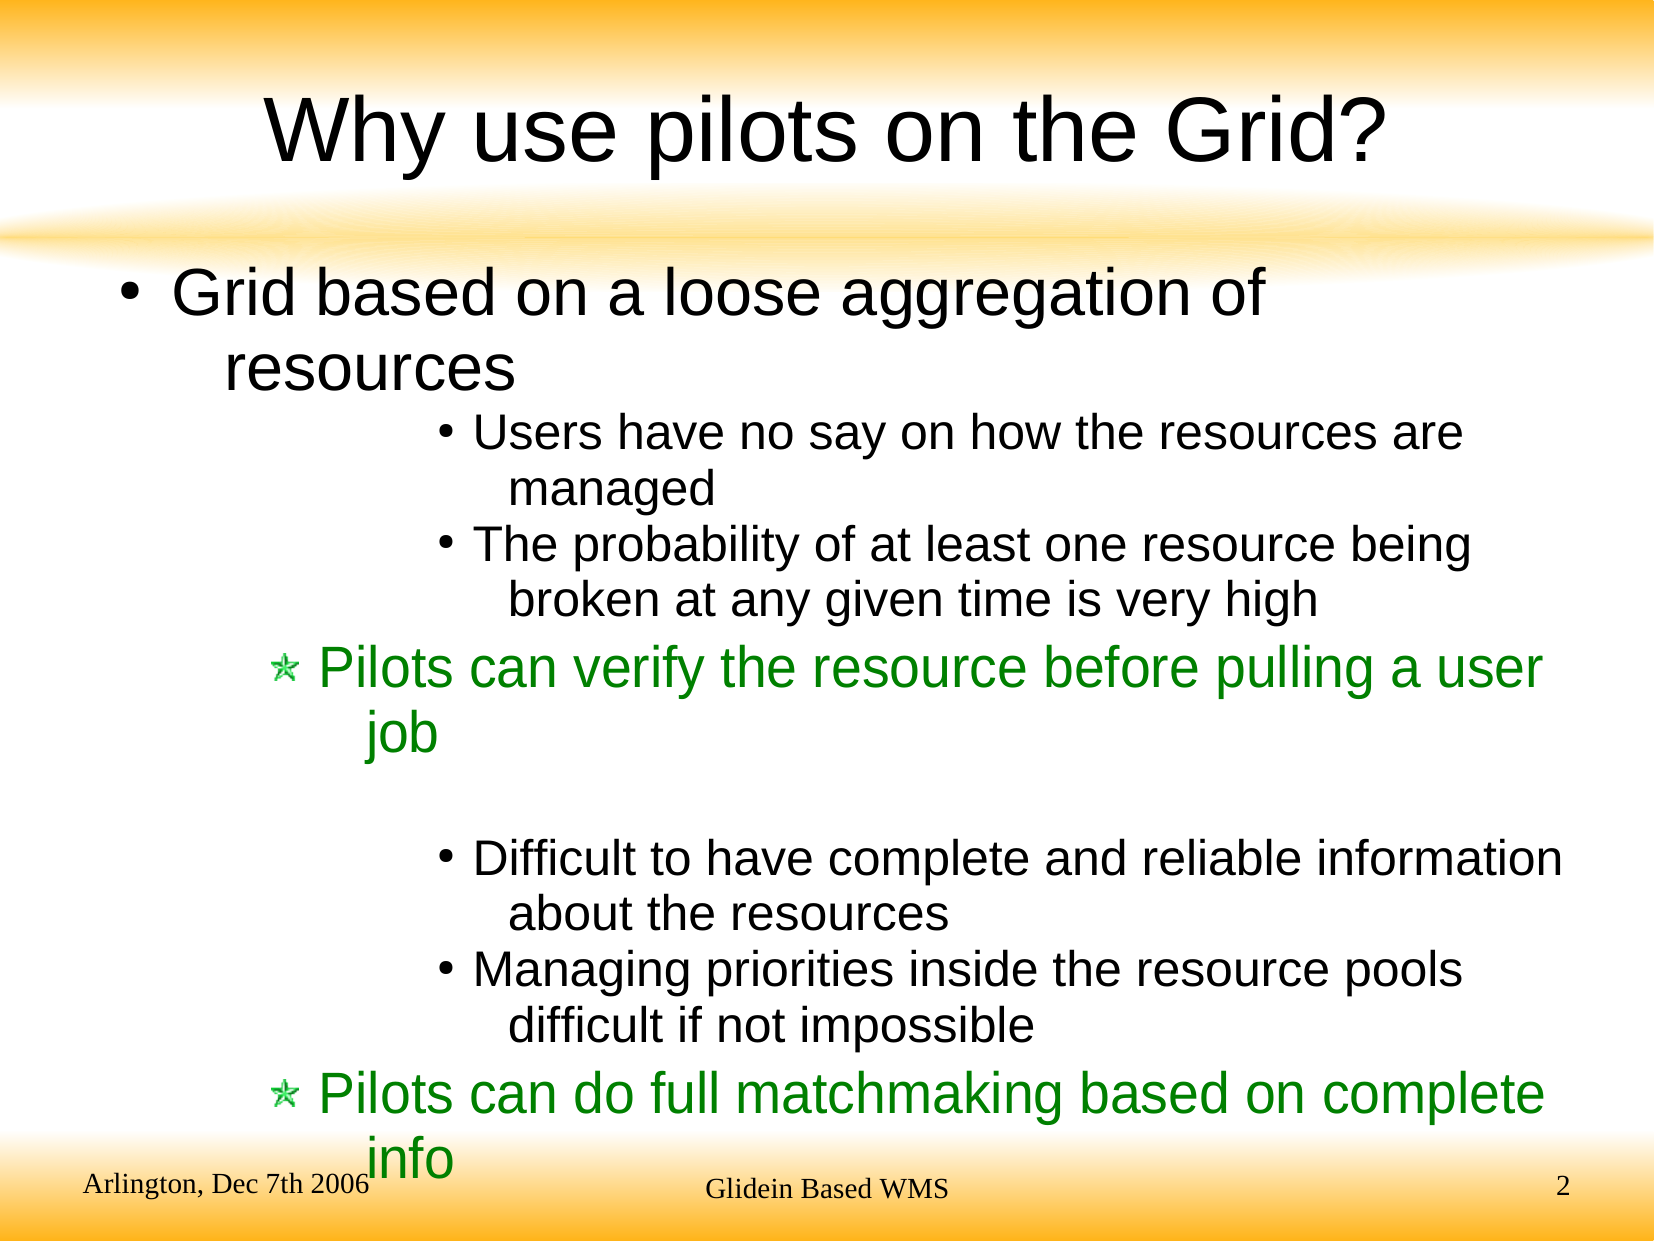

# Why use pilots on the Grid?
Grid based on a loose aggregation of resources
Users have no say on how the resources are managed
The probability of at least one resource being broken at any given time is very high
Pilots can verify the resource before pulling a user job
Difficult to have complete and reliable information about the resources
Managing priorities inside the resource pools difficult if not impossible
Pilots can do full matchmaking based on complete info
Arlington, Dec 7th 2006
2
Glidein Based WMS